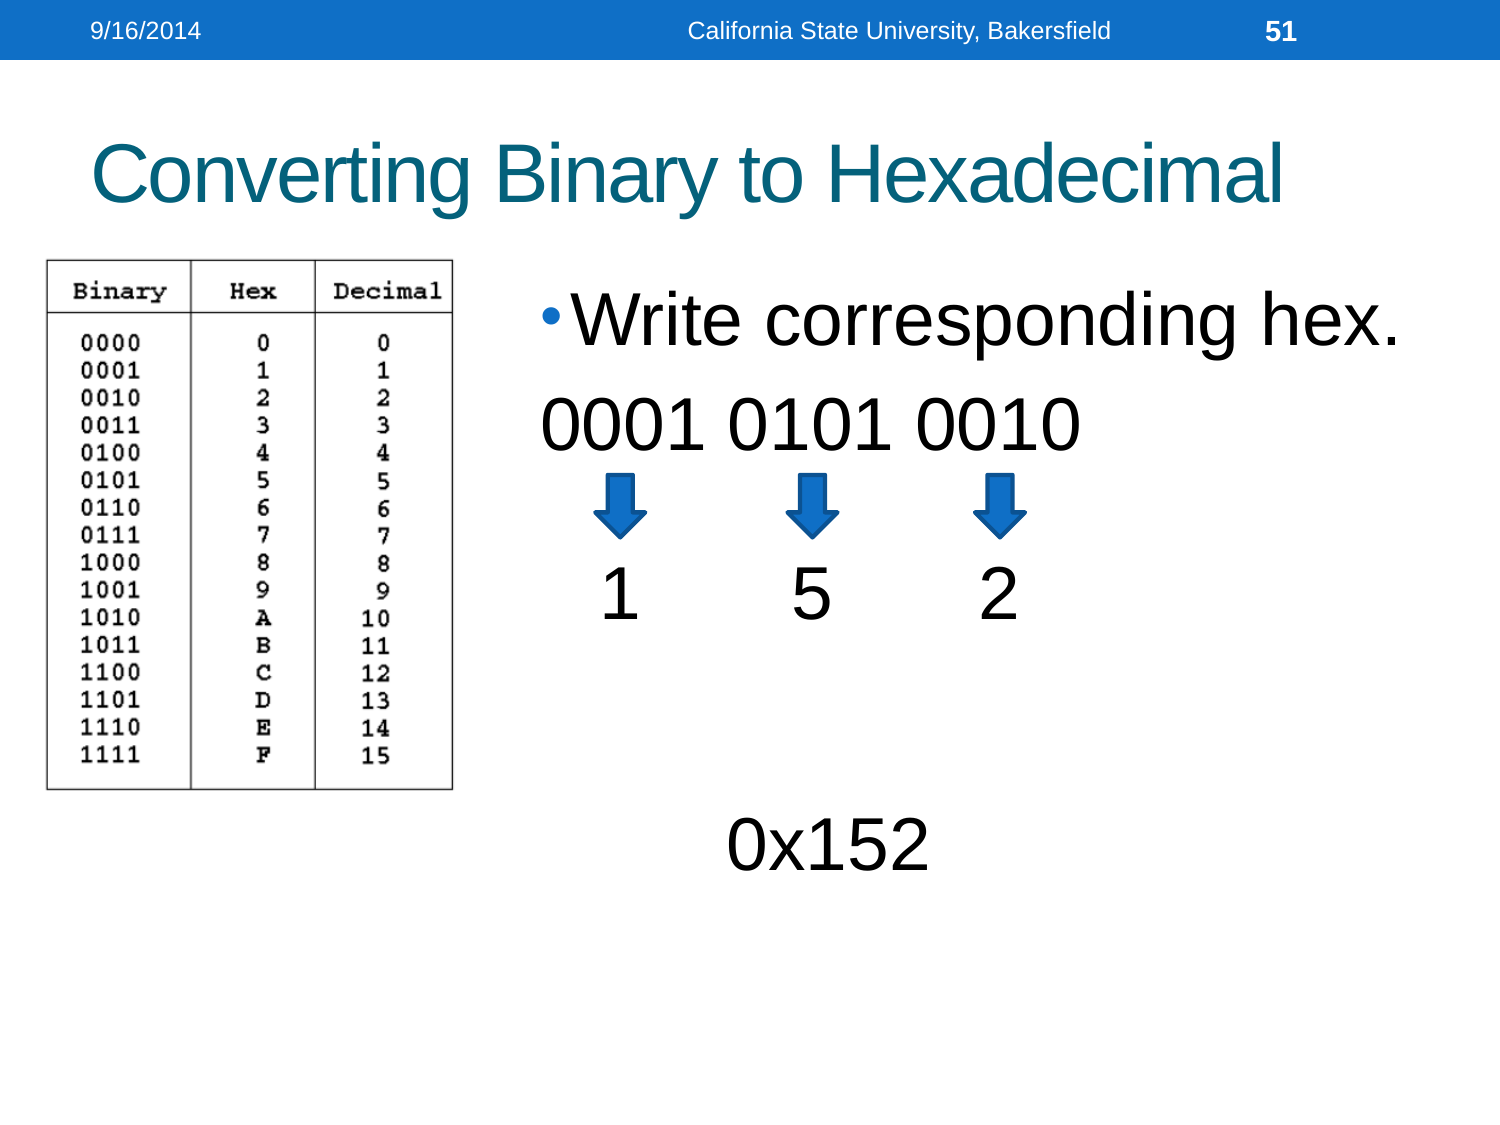

9/16/2014
California State University, Bakersfield
# Converting Binary to Hexadecimal
Write corresponding hex.
0001 0101 0010
 0x152
1
5
2